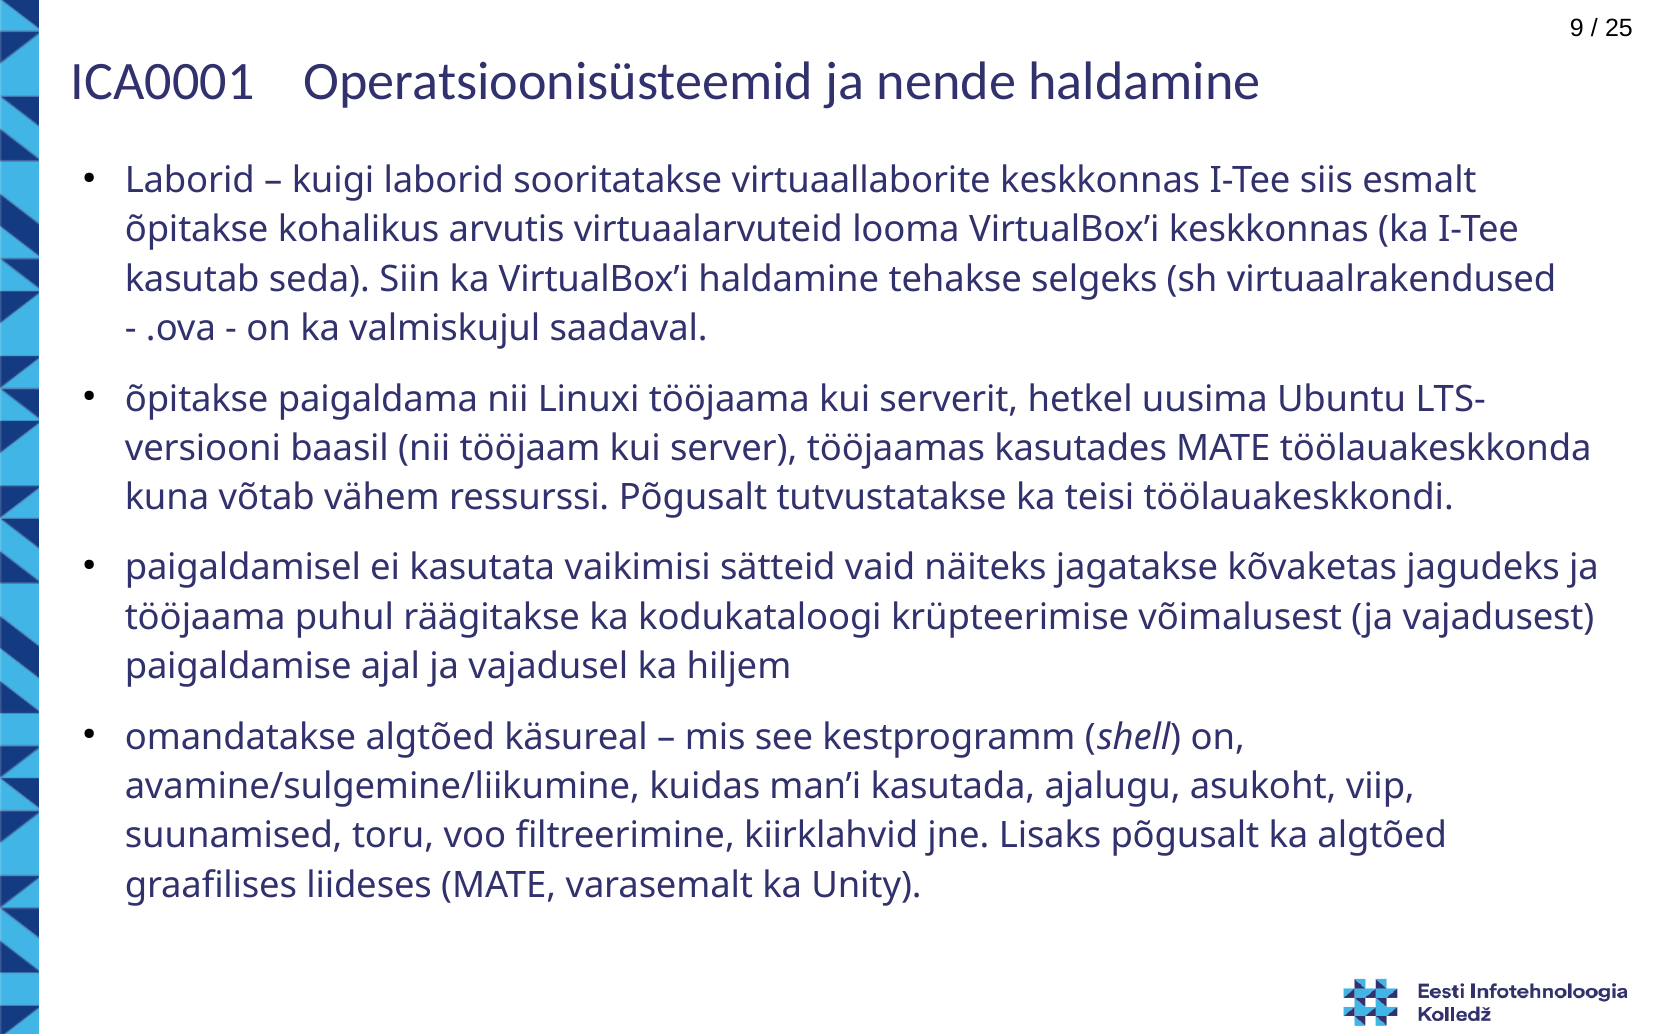

# ICA0001 Operatsioonisüsteemid ja nende haldamine
Laborid – kuigi laborid sooritatakse virtuaallaborite keskkonnas I-Tee siis esmalt õpitakse kohalikus arvutis virtuaalarvuteid looma VirtualBox’i keskkonnas (ka I-Tee kasutab seda). Siin ka VirtualBox’i haldamine tehakse selgeks (sh virtuaalrakendused - .ova - on ka valmiskujul saadaval.
õpitakse paigaldama nii Linuxi tööjaama kui serverit, hetkel uusima Ubuntu LTS-versiooni baasil (nii tööjaam kui server), tööjaamas kasutades MATE töölauakeskkonda kuna võtab vähem ressurssi. Põgusalt tutvustatakse ka teisi töölauakeskkondi.
paigaldamisel ei kasutata vaikimisi sätteid vaid näiteks jagatakse kõvaketas jagudeks ja tööjaama puhul räägitakse ka kodukataloogi krüpteerimise võimalusest (ja vajadusest) paigaldamise ajal ja vajadusel ka hiljem
omandatakse algtõed käsureal – mis see kestprogramm (shell) on, avamine/sulgemine/liikumine, kuidas man’i kasutada, ajalugu, asukoht, viip, suunamised, toru, voo filtreerimine, kiirklahvid jne. Lisaks põgusalt ka algtõed graafilises liideses (MATE, varasemalt ka Unity).